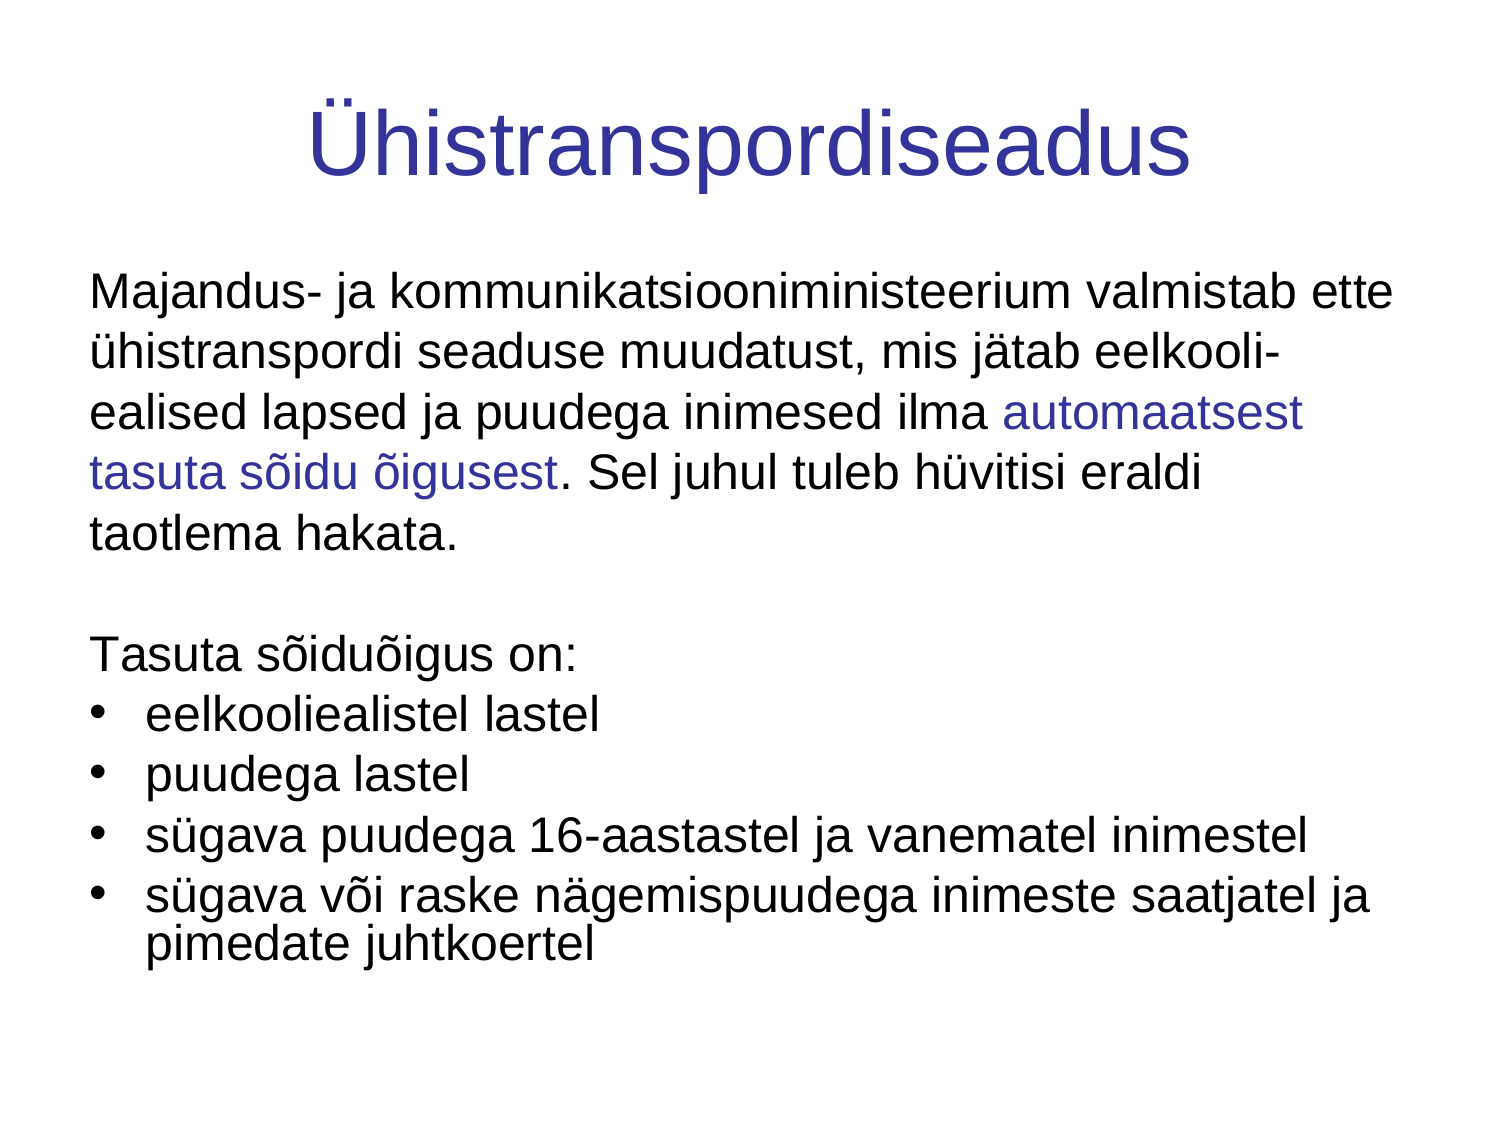

# Ühistranspordiseadus
Majandus- ja kommunikatsiooniministeerium valmistab ette
ühistranspordi seaduse muudatust, mis jätab eelkooli-
ealised lapsed ja puudega inimesed ilma automaatsest
tasuta sõidu õigusest. Sel juhul tuleb hüvitisi eraldi
taotlema hakata.
Tasuta sõiduõigus on:
eelkooliealistel lastel
puudega lastel
sügava puudega 16-aastastel ja vanematel inimestel
sügava või raske nägemispuudega inimeste saatjatel ja pimedate juhtkoertel